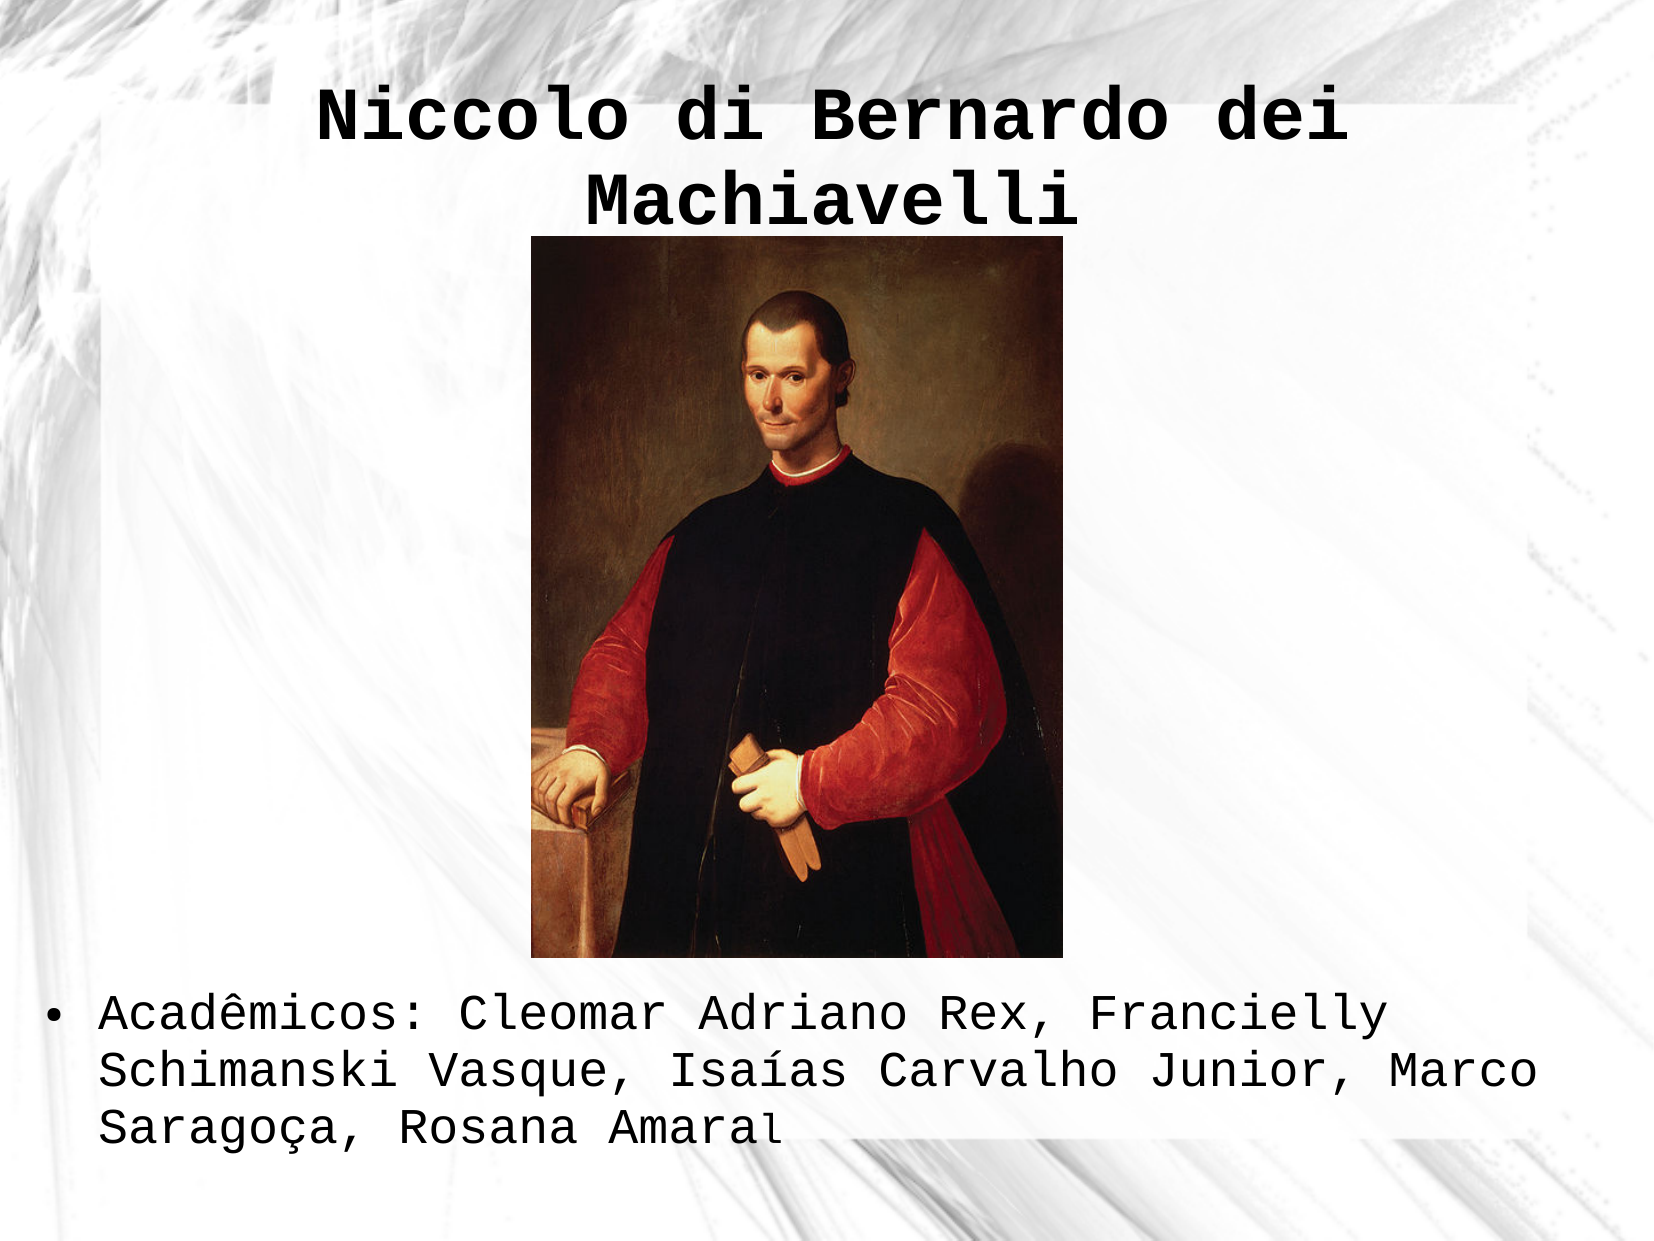

# Niccolo di Bernardo dei Machiavelli
Acadêmicos: Cleomar Adriano Rex, Francielly Schimanski Vasque, Isaías Carvalho Junior, Marco Saragoça, Rosana Amaral